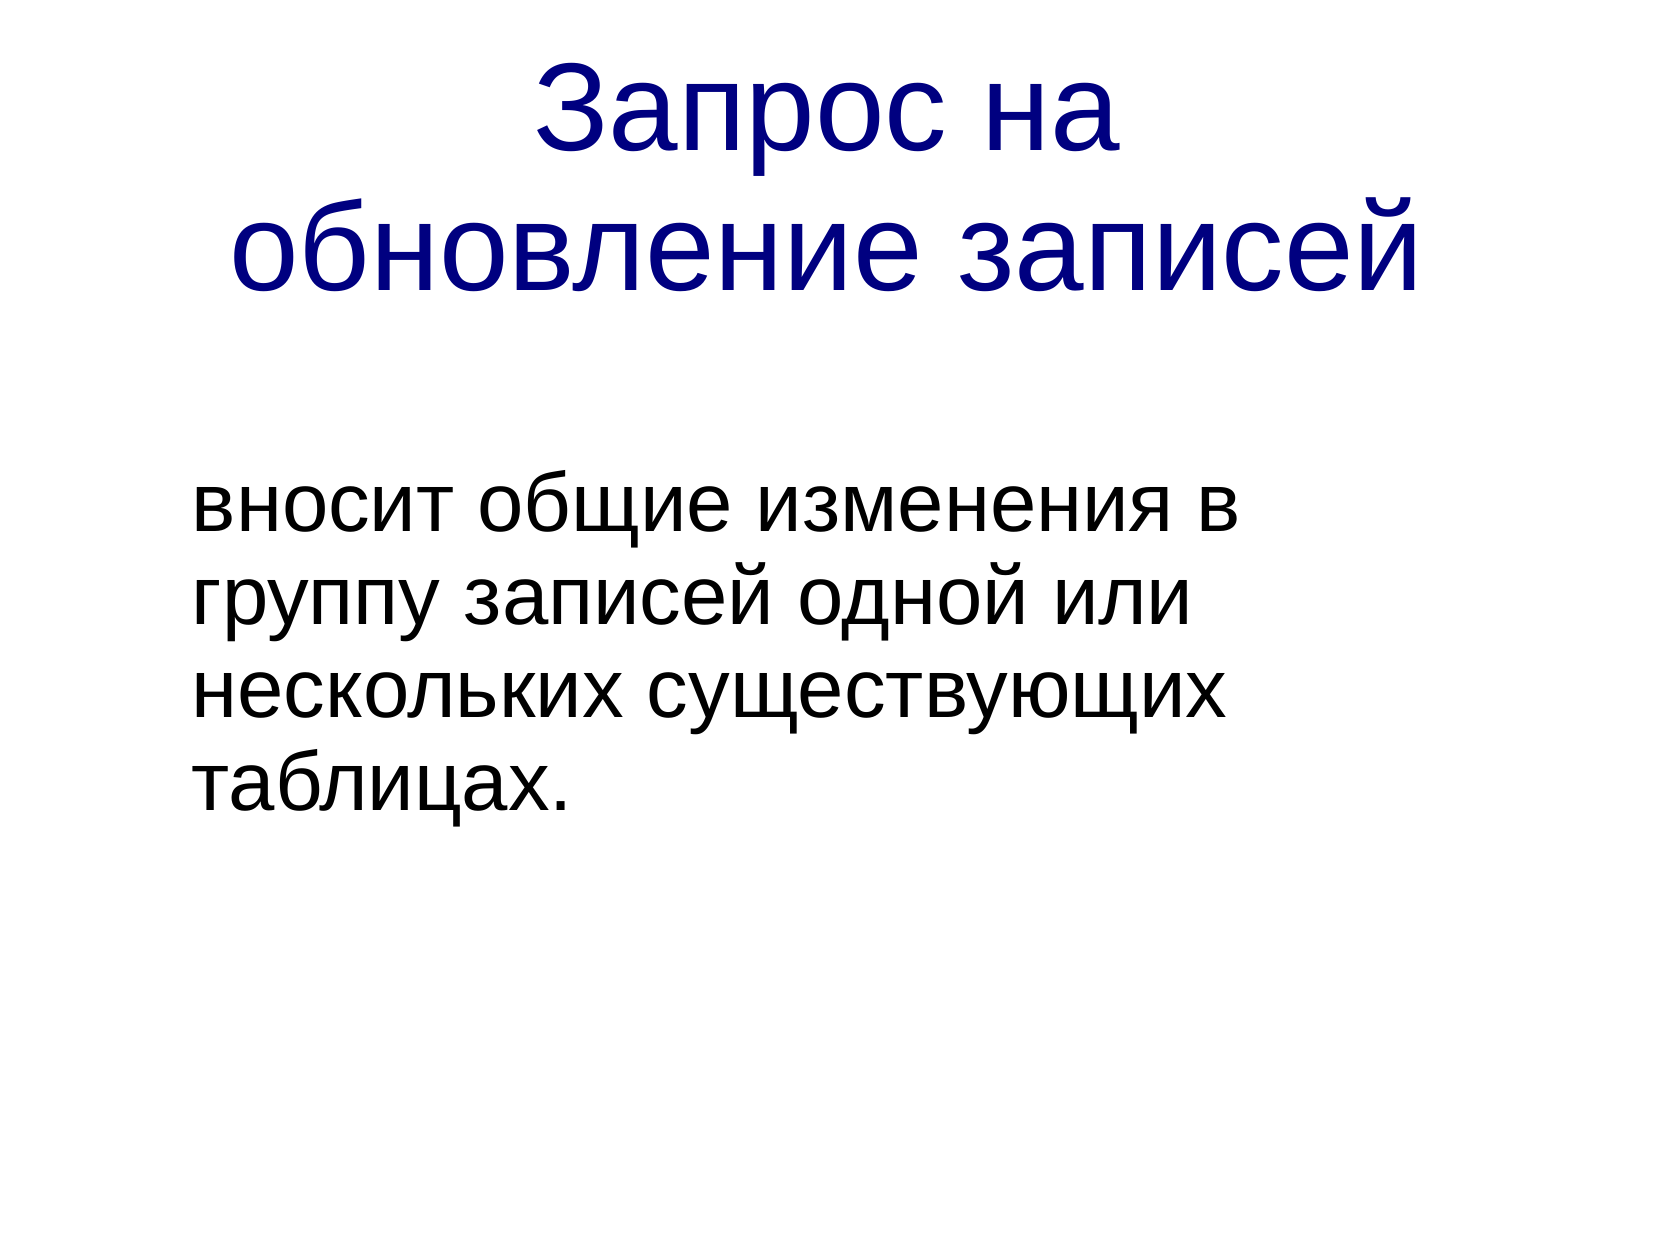

Запрос на
обновление записей
вносит общие изменения в группу записей одной или нескольких существующих
таблицах.